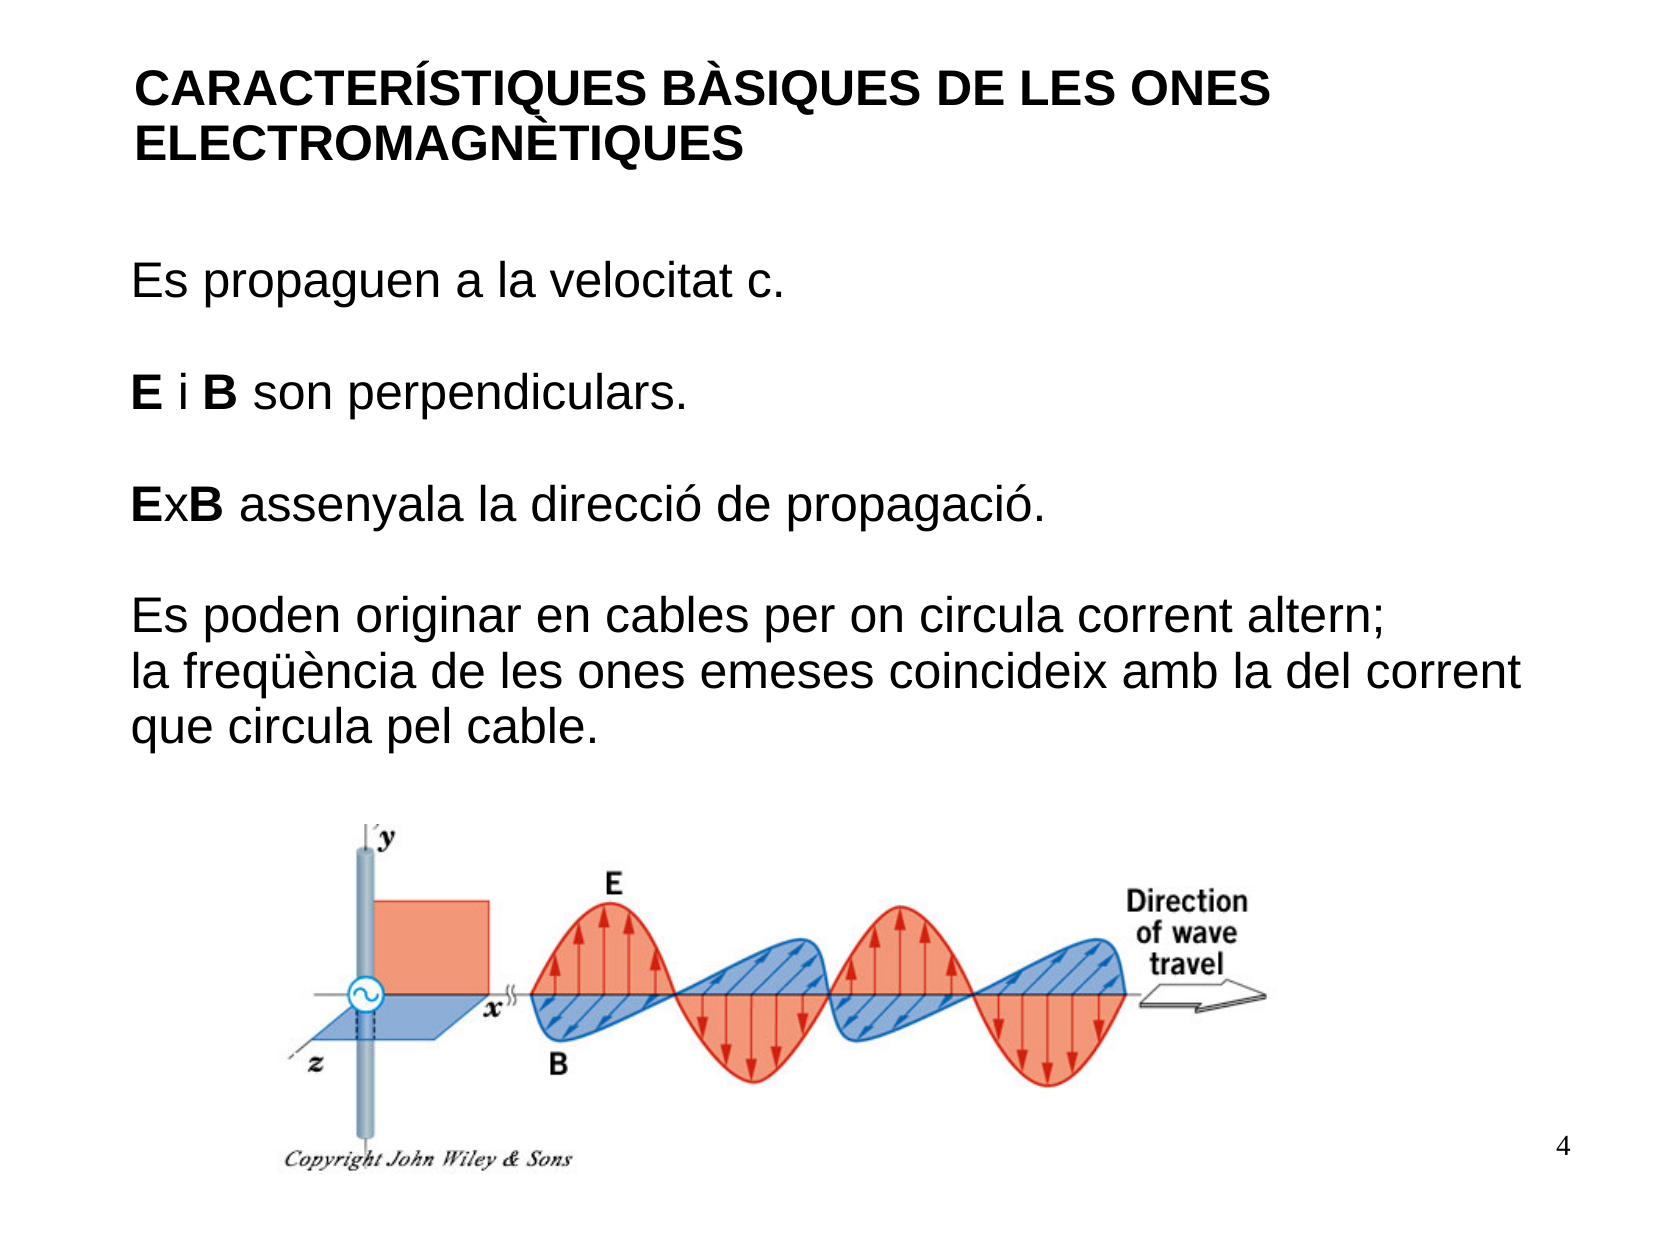

CARACTERÍSTIQUES BÀSIQUES DE LES ONES ELECTROMAGNÈTIQUES
Es propaguen a la velocitat c.
E i B son perpendiculars.
ExB assenyala la direcció de propagació.
Es poden originar en cables per on circula corrent altern;
la freqüència de les ones emeses coincideix amb la del corrent que circula pel cable.
4